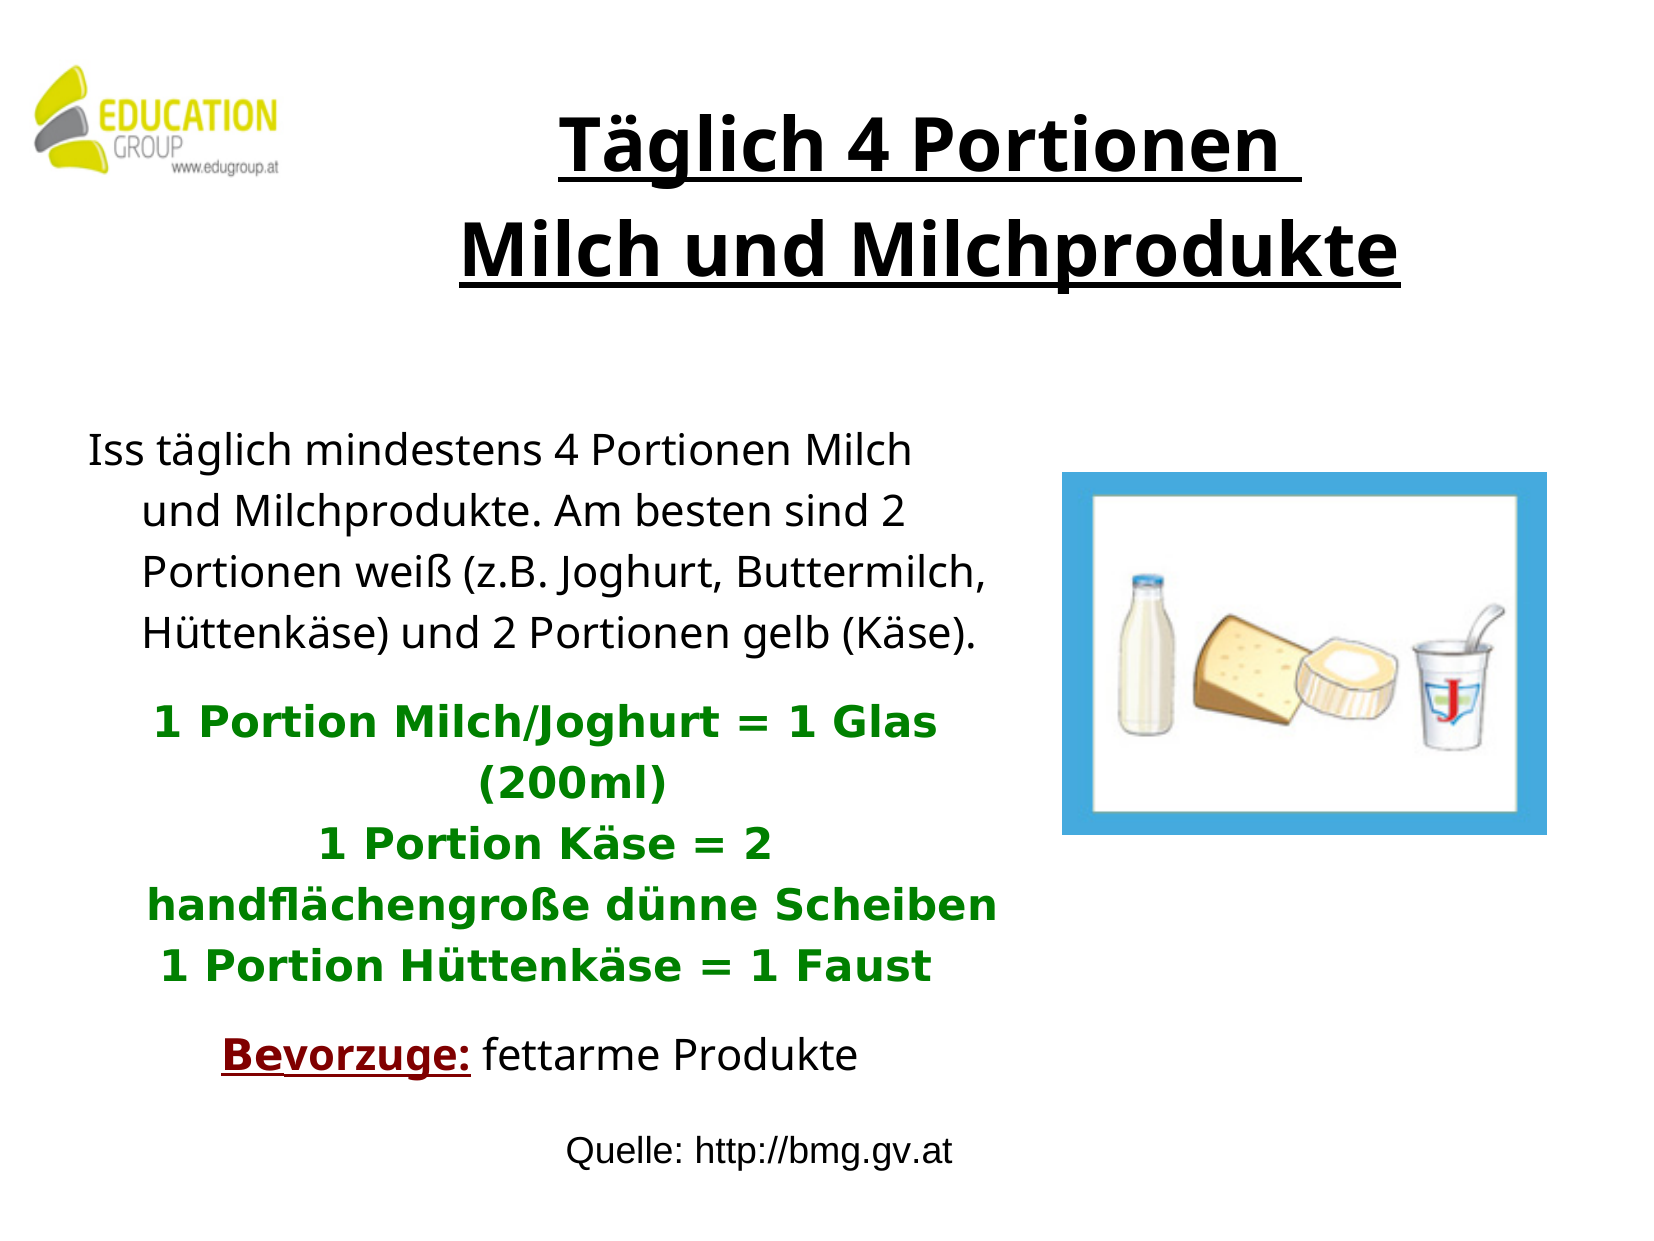

Täglich 4 Portionen
Milch und Milchprodukte
# Iss täglich mindestens 4 Portionen Milch und Milchprodukte. Am besten sind 2 Portionen weiß (z.B. Joghurt, Buttermilch, Hüttenkäse) und 2 Portionen gelb (Käse).
1 Portion Milch/Joghurt = 1 Glas (200ml)
1 Portion Käse = 2 handflächengroße dünne Scheiben
1 Portion Hüttenkäse = 1 Faust
Bevorzuge: fettarme Produkte
Quelle: http://bmg.gv.at